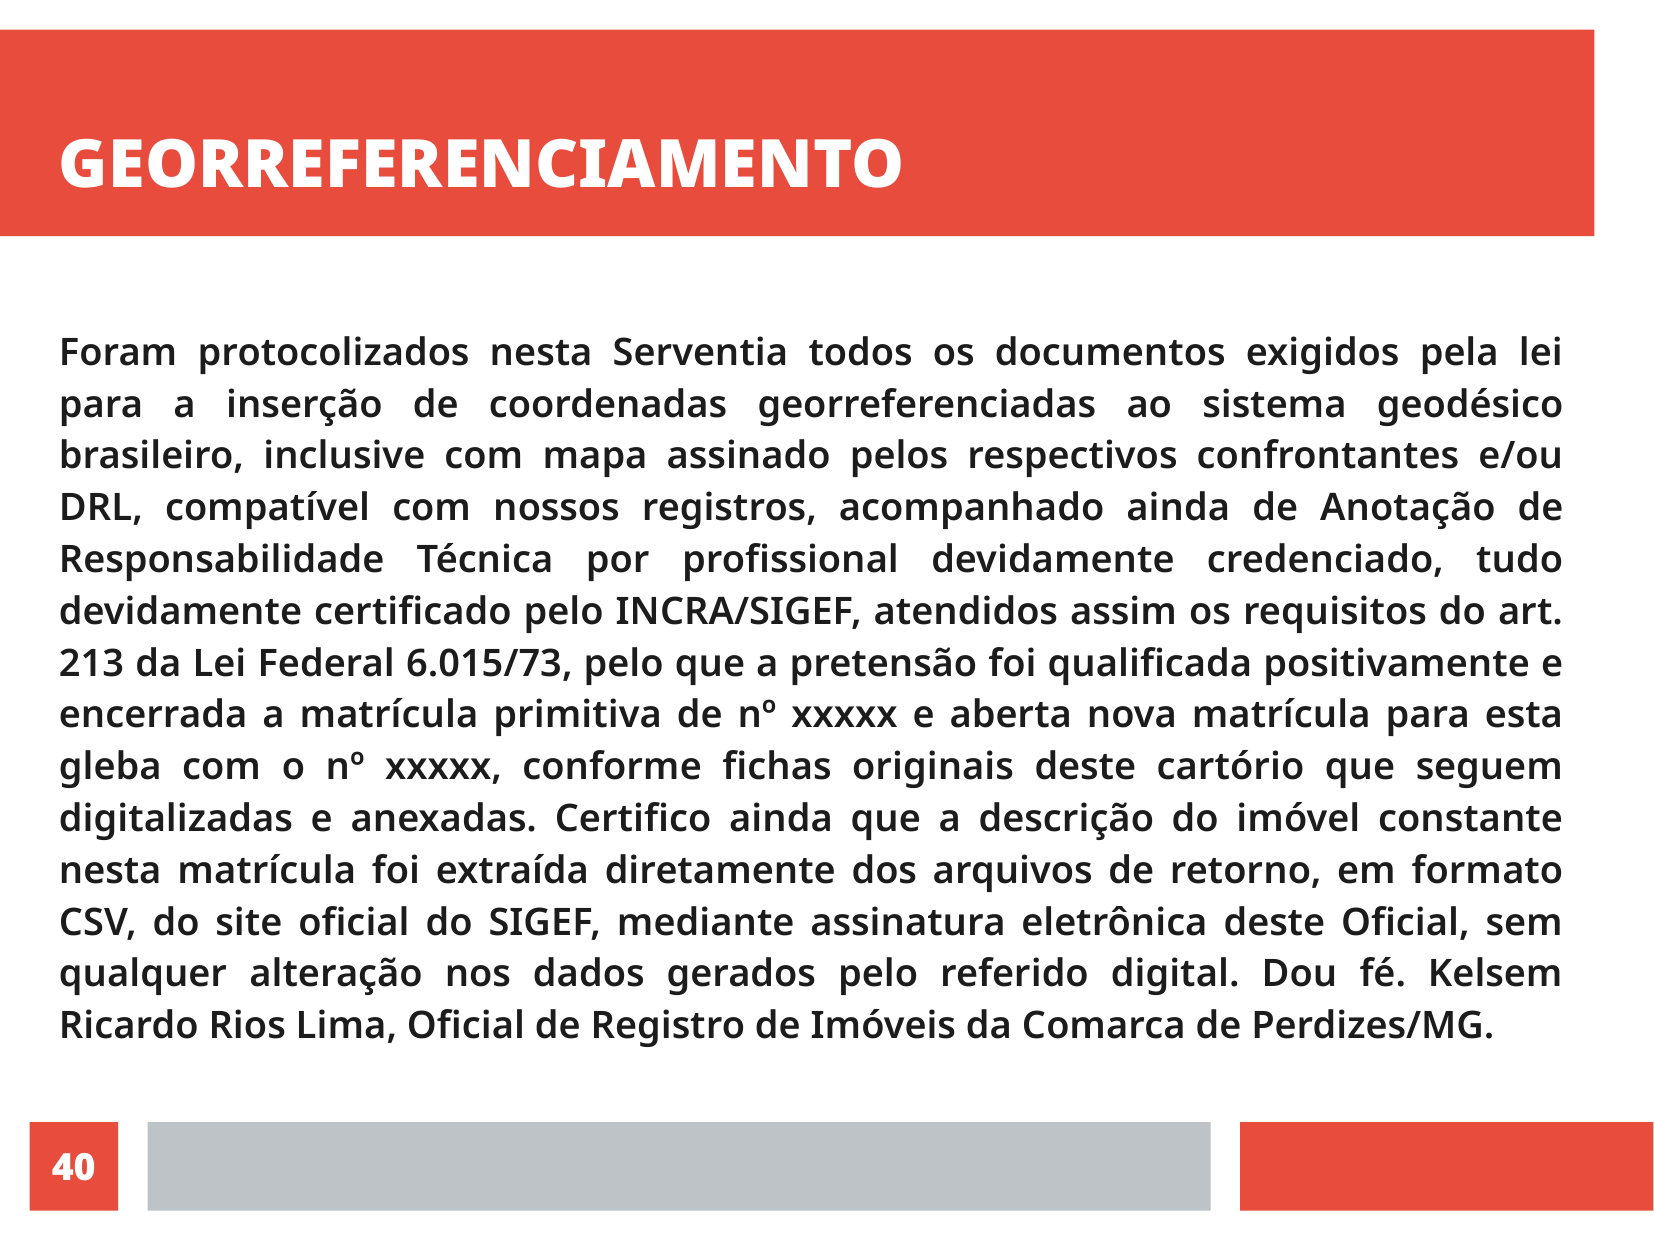

# GEORREFERENCIAMENTO
Foram protocolizados nesta Serventia todos os documentos exigidos pela lei para a inserção de coordenadas georreferenciadas ao sistema geodésico brasileiro, inclusive com mapa assinado pelos respectivos confrontantes e/ou DRL, compatível com nossos registros, acompanhado ainda de Anotação de Responsabilidade Técnica por profissional devidamente credenciado, tudo devidamente certificado pelo INCRA/SIGEF, atendidos assim os requisitos do art. 213 da Lei Federal 6.015/73, pelo que a pretensão foi qualificada positivamente e encerrada a matrícula primitiva de nº xxxxx e aberta nova matrícula para esta gleba com o nº xxxxx, conforme fichas originais deste cartório que seguem digitalizadas e anexadas. Certifico ainda que a descrição do imóvel constante nesta matrícula foi extraída diretamente dos arquivos de retorno, em formato CSV, do site oficial do SIGEF, mediante assinatura eletrônica deste Oficial, sem qualquer alteração nos dados gerados pelo referido digital. Dou fé. Kelsem Ricardo Rios Lima, Oficial de Registro de Imóveis da Comarca de Perdizes/MG.
40